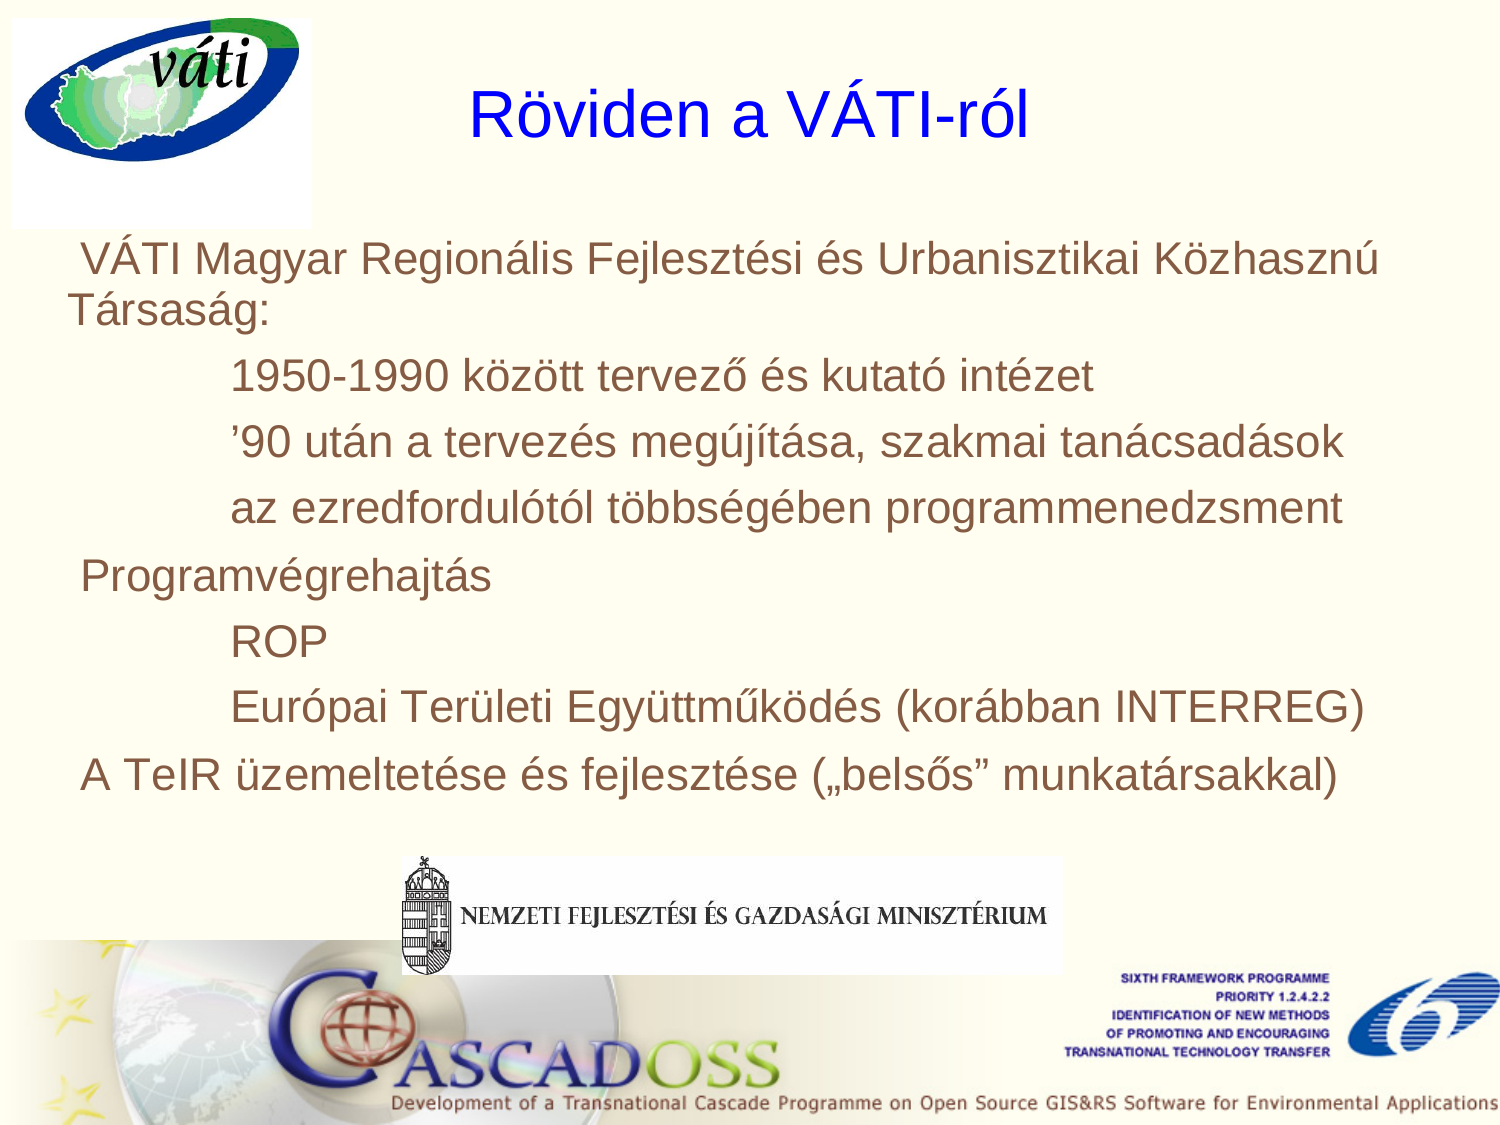

# Röviden a VÁTI-ról
 VÁTI Magyar Regionális Fejlesztési és Urbanisztikai Közhasznú Társaság:
 1950-1990 között tervező és kutató intézet
 ’90 után a tervezés megújítása, szakmai tanácsadások
 az ezredfordulótól többségében programmenedzsment
 Programvégrehajtás
 ROP
 Európai Területi Együttműködés (korábban INTERREG)
 A TeIR üzemeltetése és fejlesztése („belsős” munkatársakkal)